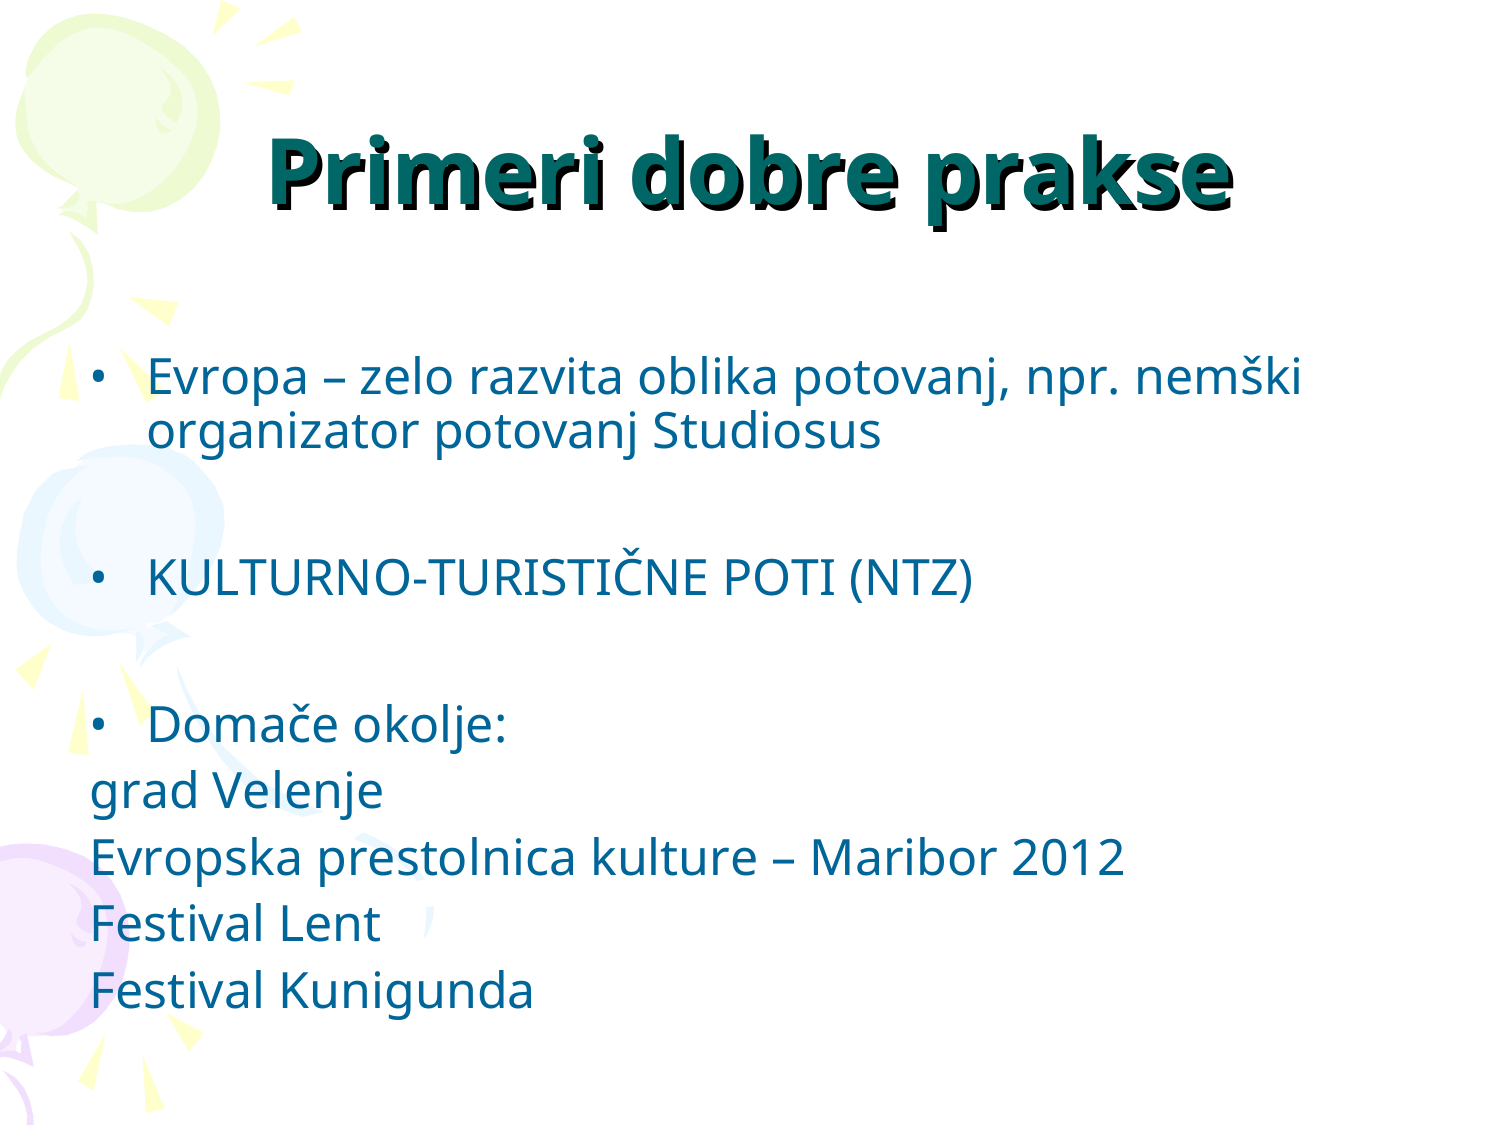

# Primeri dobre prakse
Evropa – zelo razvita oblika potovanj, npr. nemški organizator potovanj Studiosus
KULTURNO-TURISTIČNE POTI (NTZ)
Domače okolje:
grad Velenje
Evropska prestolnica kulture – Maribor 2012
Festival Lent
Festival Kunigunda